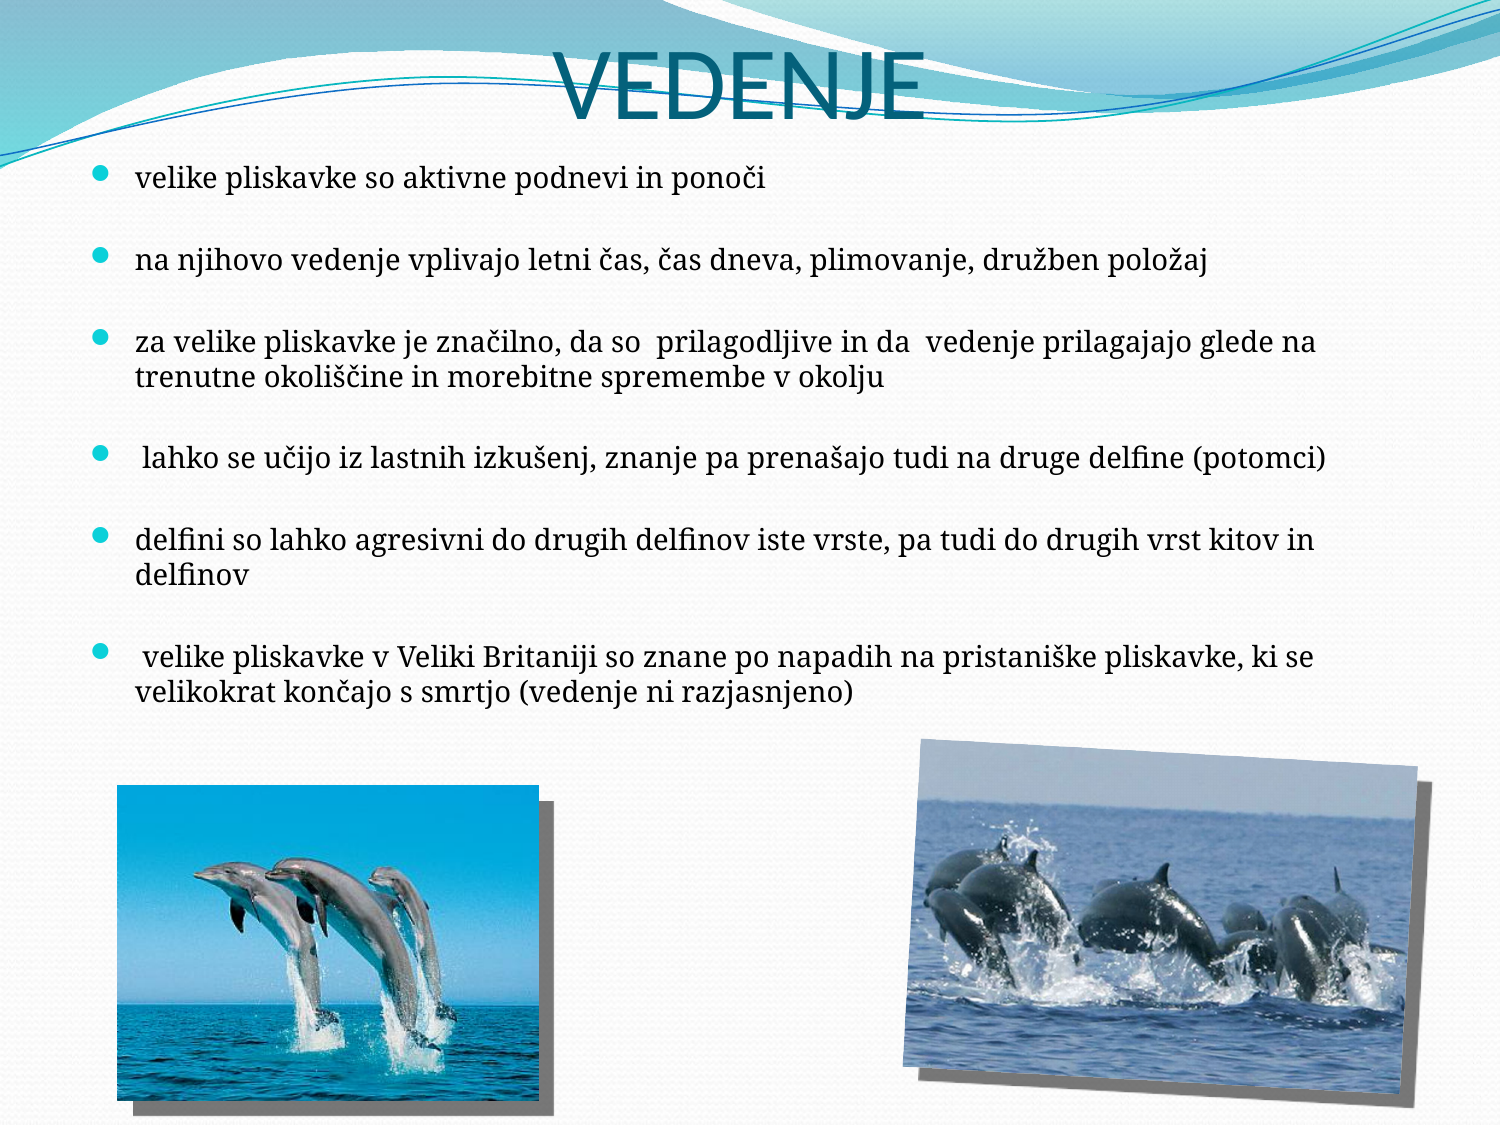

# VEDENJE
velike pliskavke so aktivne podnevi in ponoči
na njihovo vedenje vplivajo letni čas, čas dneva, plimovanje, družben položaj
za velike pliskavke je značilno, da so prilagodljive in da vedenje prilagajajo glede na trenutne okoliščine in morebitne spremembe v okolju
 lahko se učijo iz lastnih izkušenj, znanje pa prenašajo tudi na druge delfine (potomci)
delfini so lahko agresivni do drugih delfinov iste vrste, pa tudi do drugih vrst kitov in delfinov
 velike pliskavke v Veliki Britaniji so znane po napadih na pristaniške pliskavke, ki se velikokrat končajo s smrtjo (vedenje ni razjasnjeno)